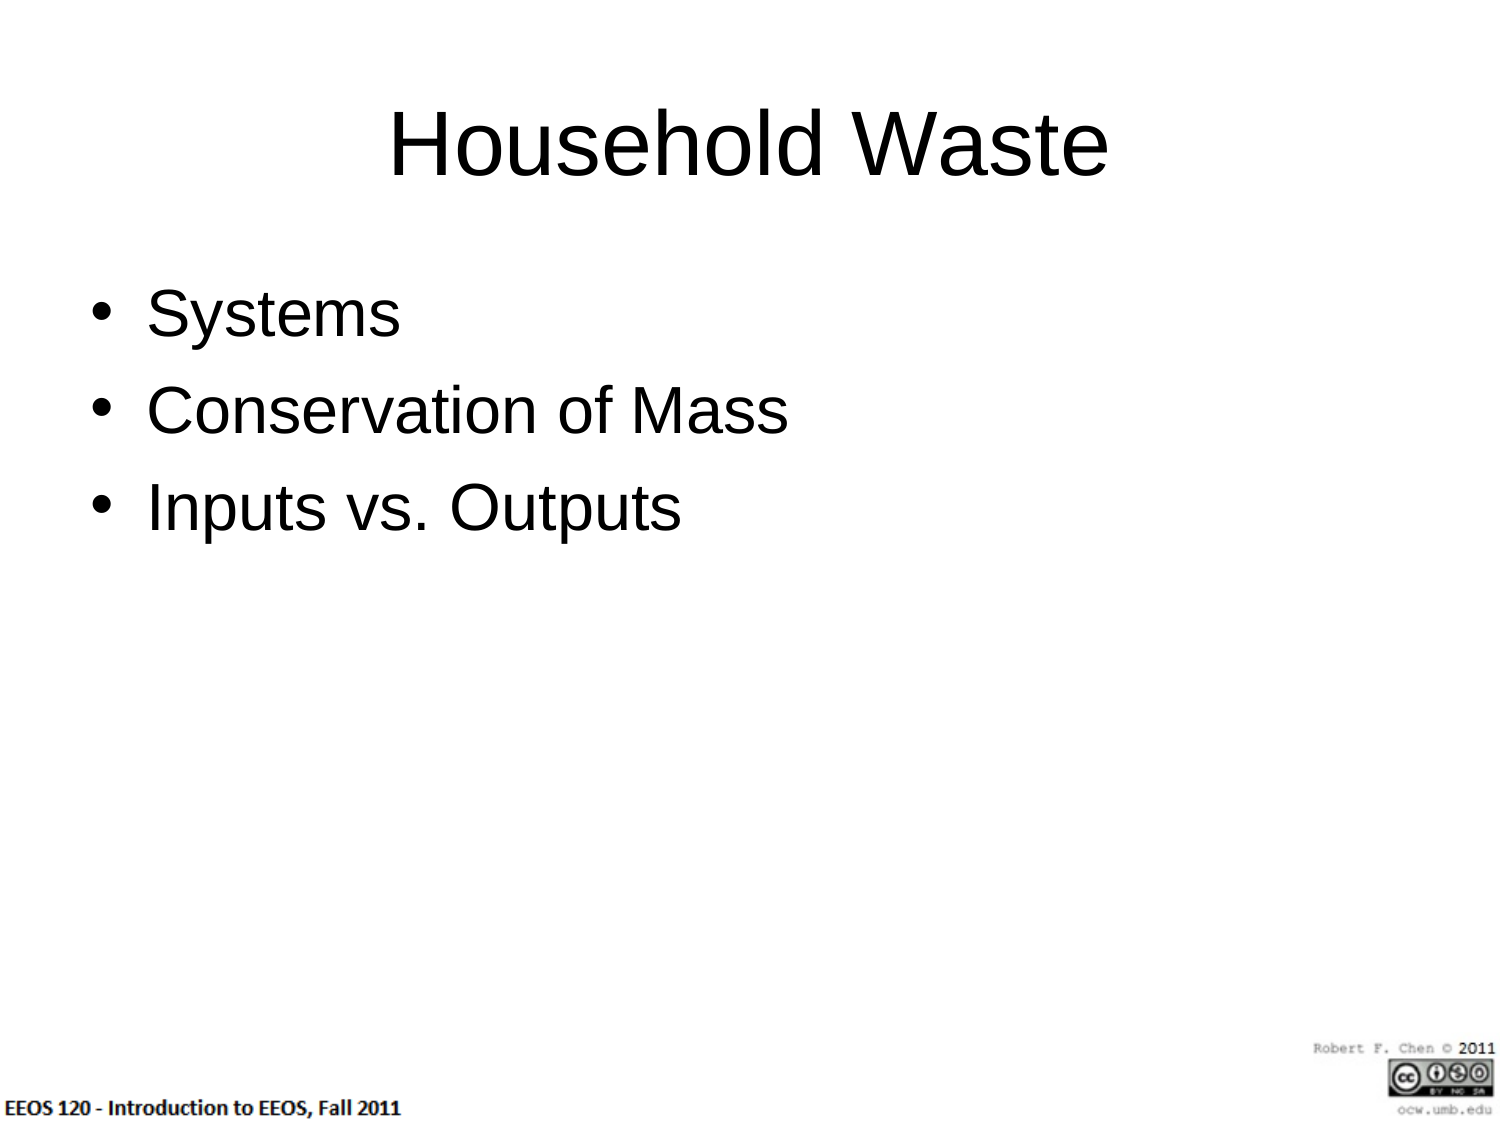

# Household Waste
Systems
Conservation of Mass
Inputs vs. Outputs